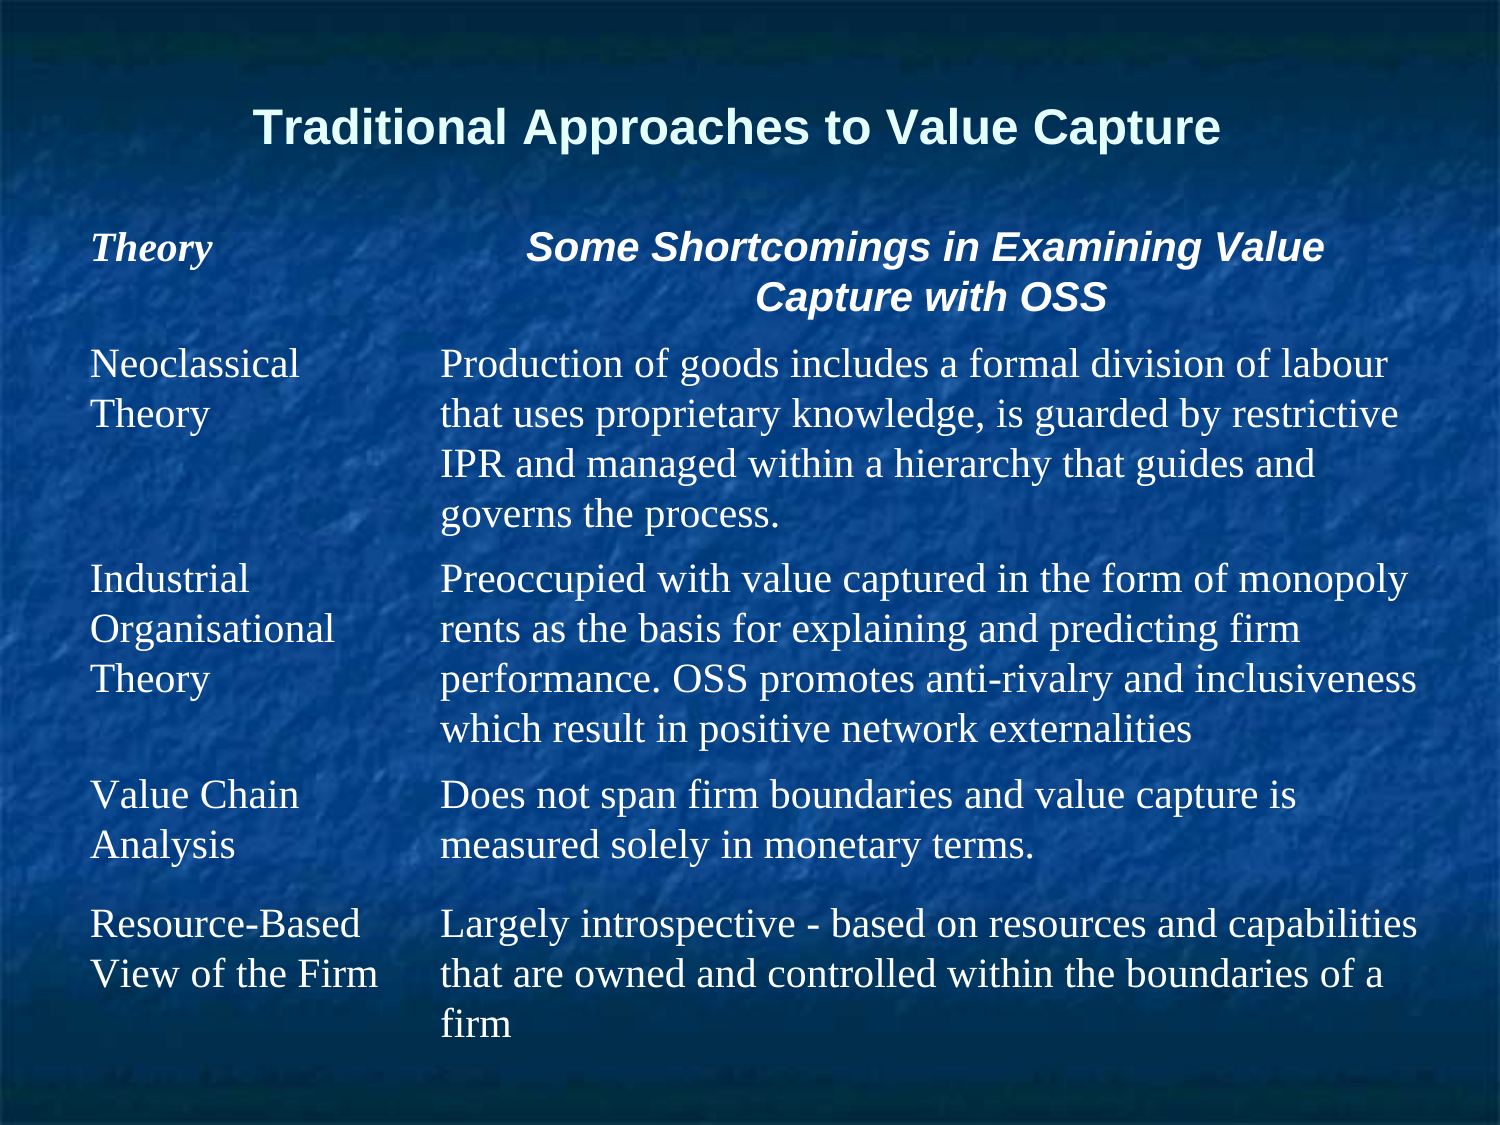

# Traditional Approaches to Value Capture
| Theory | Some Shortcomings in Examining Value Capture with OSS |
| --- | --- |
| Neoclassical Theory | Production of goods includes a formal division of labour that uses proprietary knowledge, is guarded by restrictive IPR and managed within a hierarchy that guides and governs the process. |
| Industrial Organisational Theory | Preoccupied with value captured in the form of monopoly rents as the basis for explaining and predicting firm performance. OSS promotes anti-rivalry and inclusiveness which result in positive network externalities |
| Value Chain Analysis | Does not span firm boundaries and value capture is measured solely in monetary terms. |
| Resource-Based View of the Firm | Largely introspective - based on resources and capabilities that are owned and controlled within the boundaries of a firm |